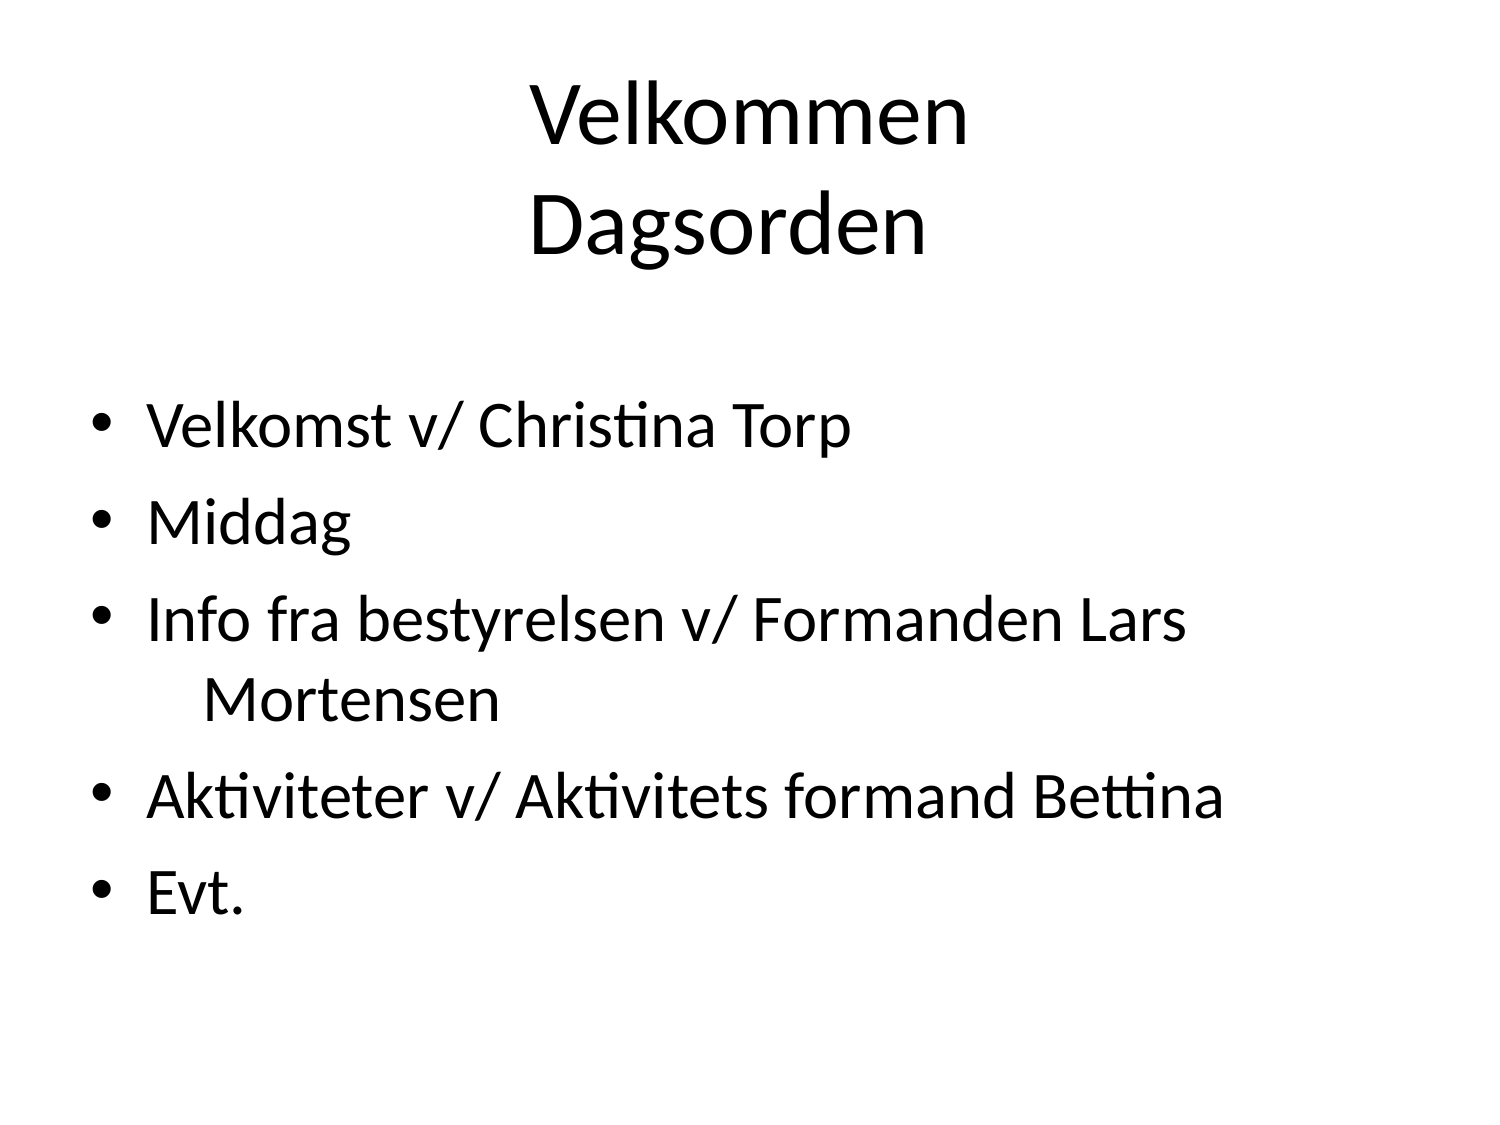

# Velkommen Dagsorden
Velkomst v/ Christina Torp
Middag
Info fra bestyrelsen v/ Formanden Lars Mortensen
Aktiviteter v/ Aktivitets formand Bettina
Evt.